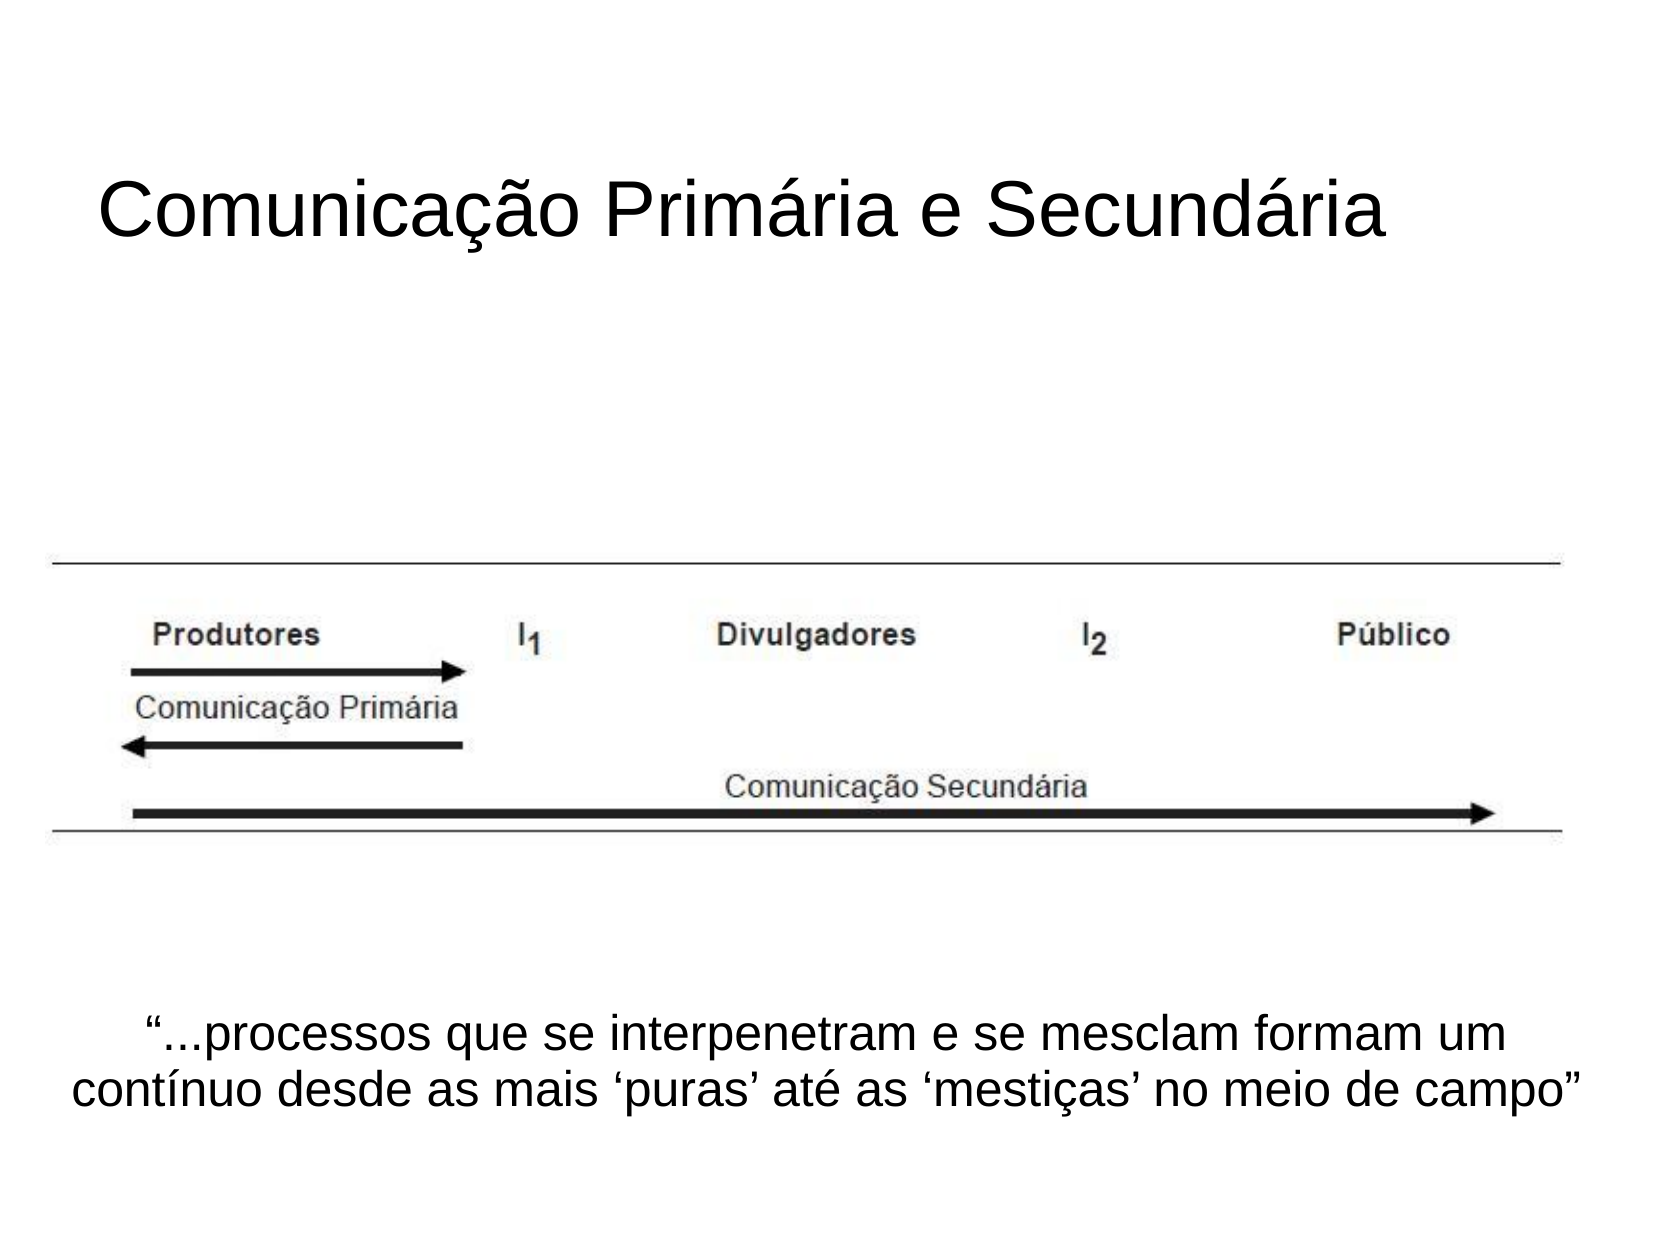

# Comunicação Primária e Secundária
“...processos que se interpenetram e se mesclam formam um
contínuo desde as mais ‘puras’ até as ‘mestiças’ no meio de campo”